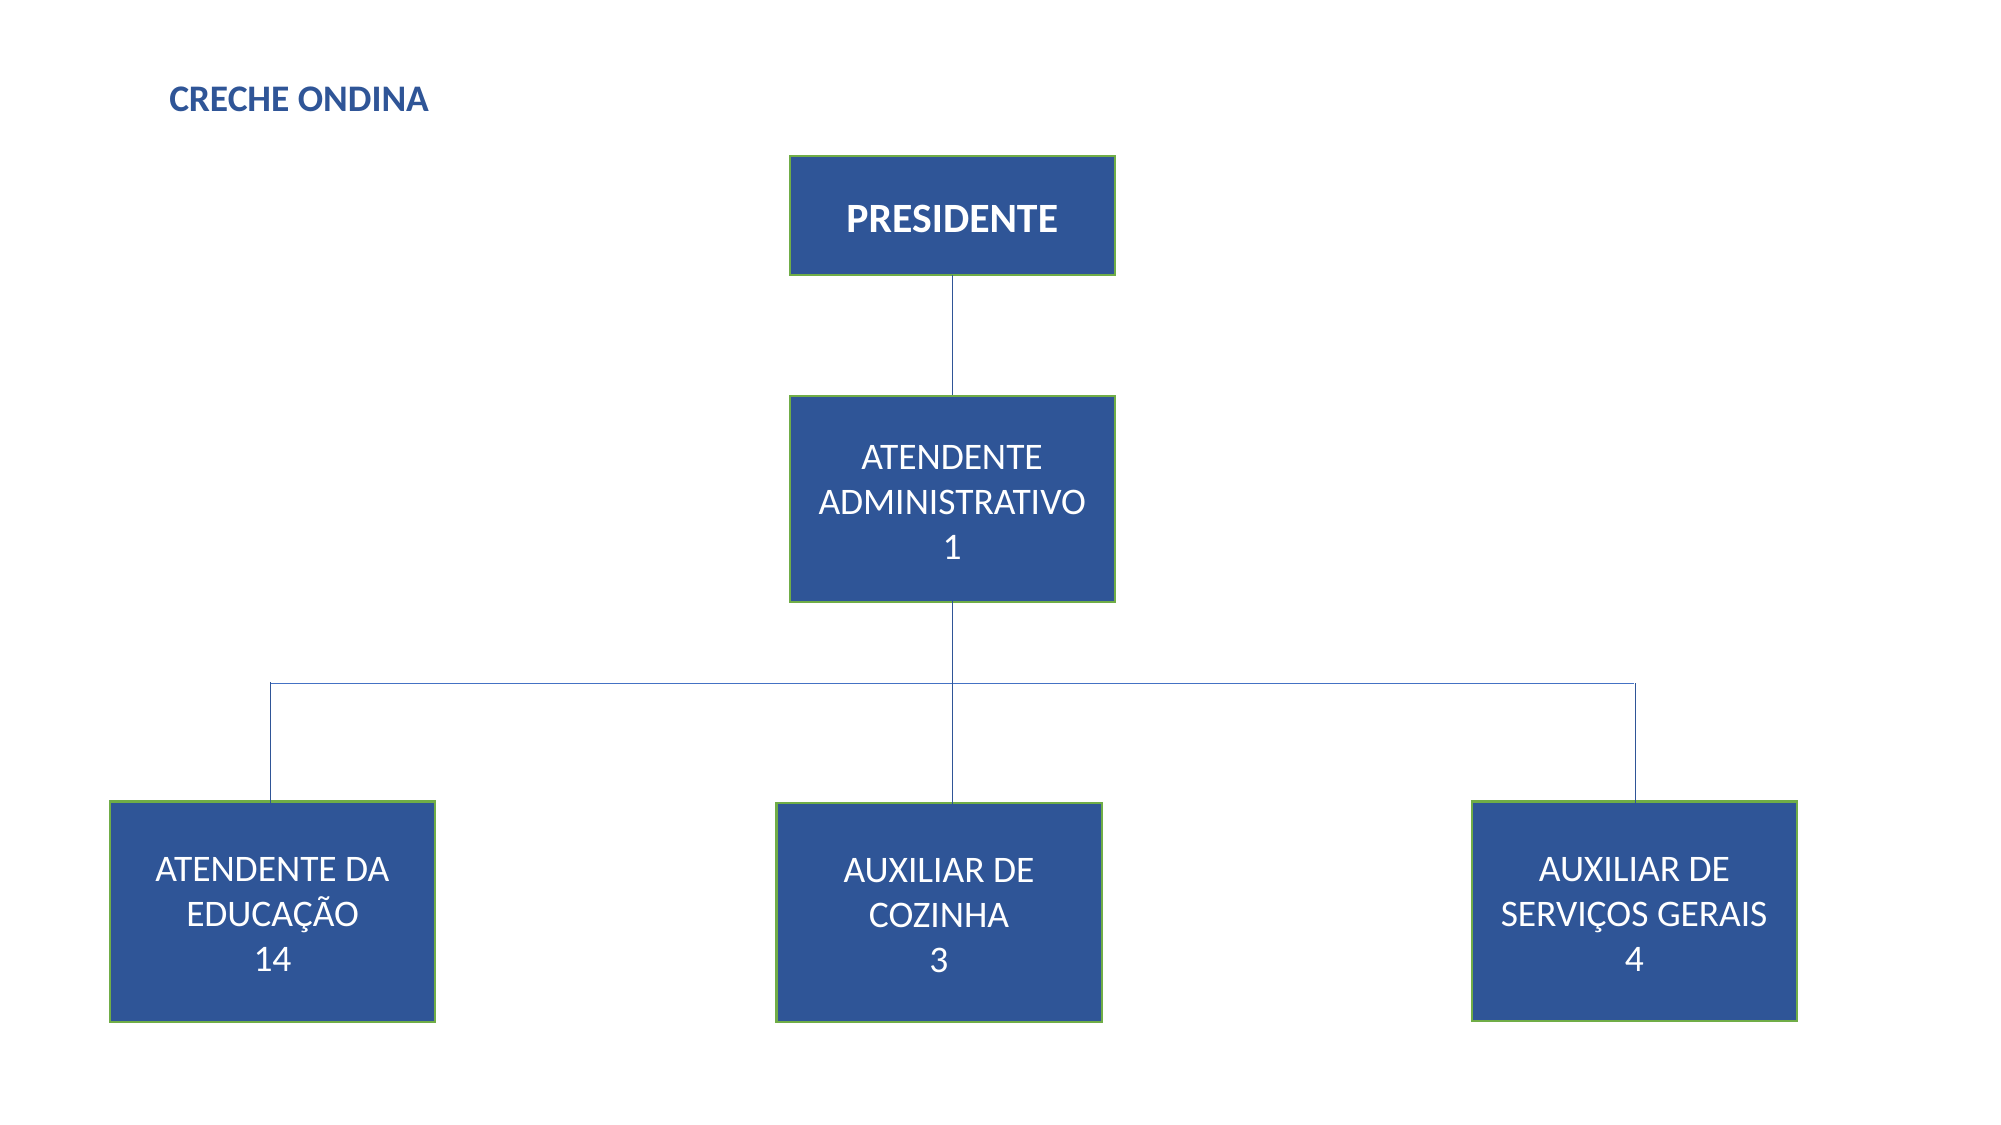

CRECHE ONDINA
PRESIDENTE
ATENDENTE ADMINISTRATIVO
1
ATENDENTE DA EDUCAÇÃO
14
AUXILIAR DE SERVIÇOS GERAIS
4
AUXILIAR DE COZINHA
3